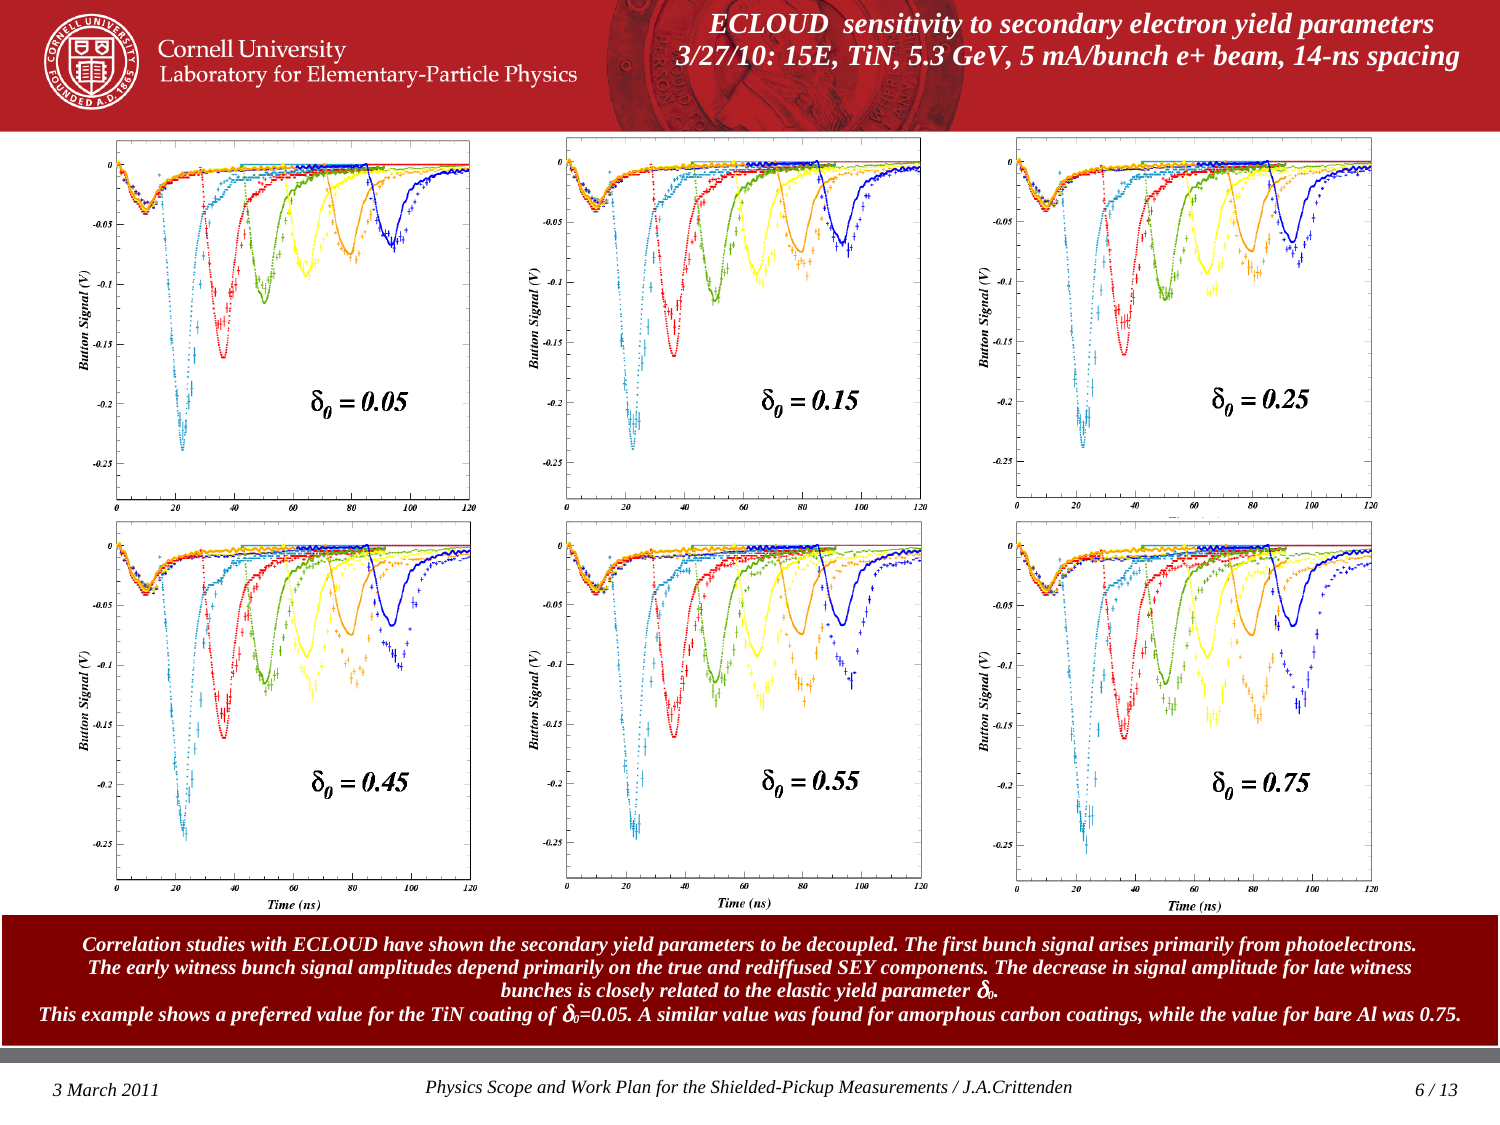

ECLOUD sensitivity to secondary electron yield parameters
3/27/10: 15E, TiN, 5.3 GeV, 5 mA/bunch e+ beam, 14-ns spacing
Correlation studies with ECLOUD have shown the secondary yield parameters to be decoupled. The first bunch signal arises primarily from photoelectrons.
The early witness bunch signal amplitudes depend primarily on the true and rediffused SEY components. The decrease in signal amplitude for late witness
bunches is closely related to the elastic yield parameter d0.
This example shows a preferred value for the TiN coating of d0=0.05. A similar value was found for amorphous carbon coatings, while the value for bare Al was 0.75.